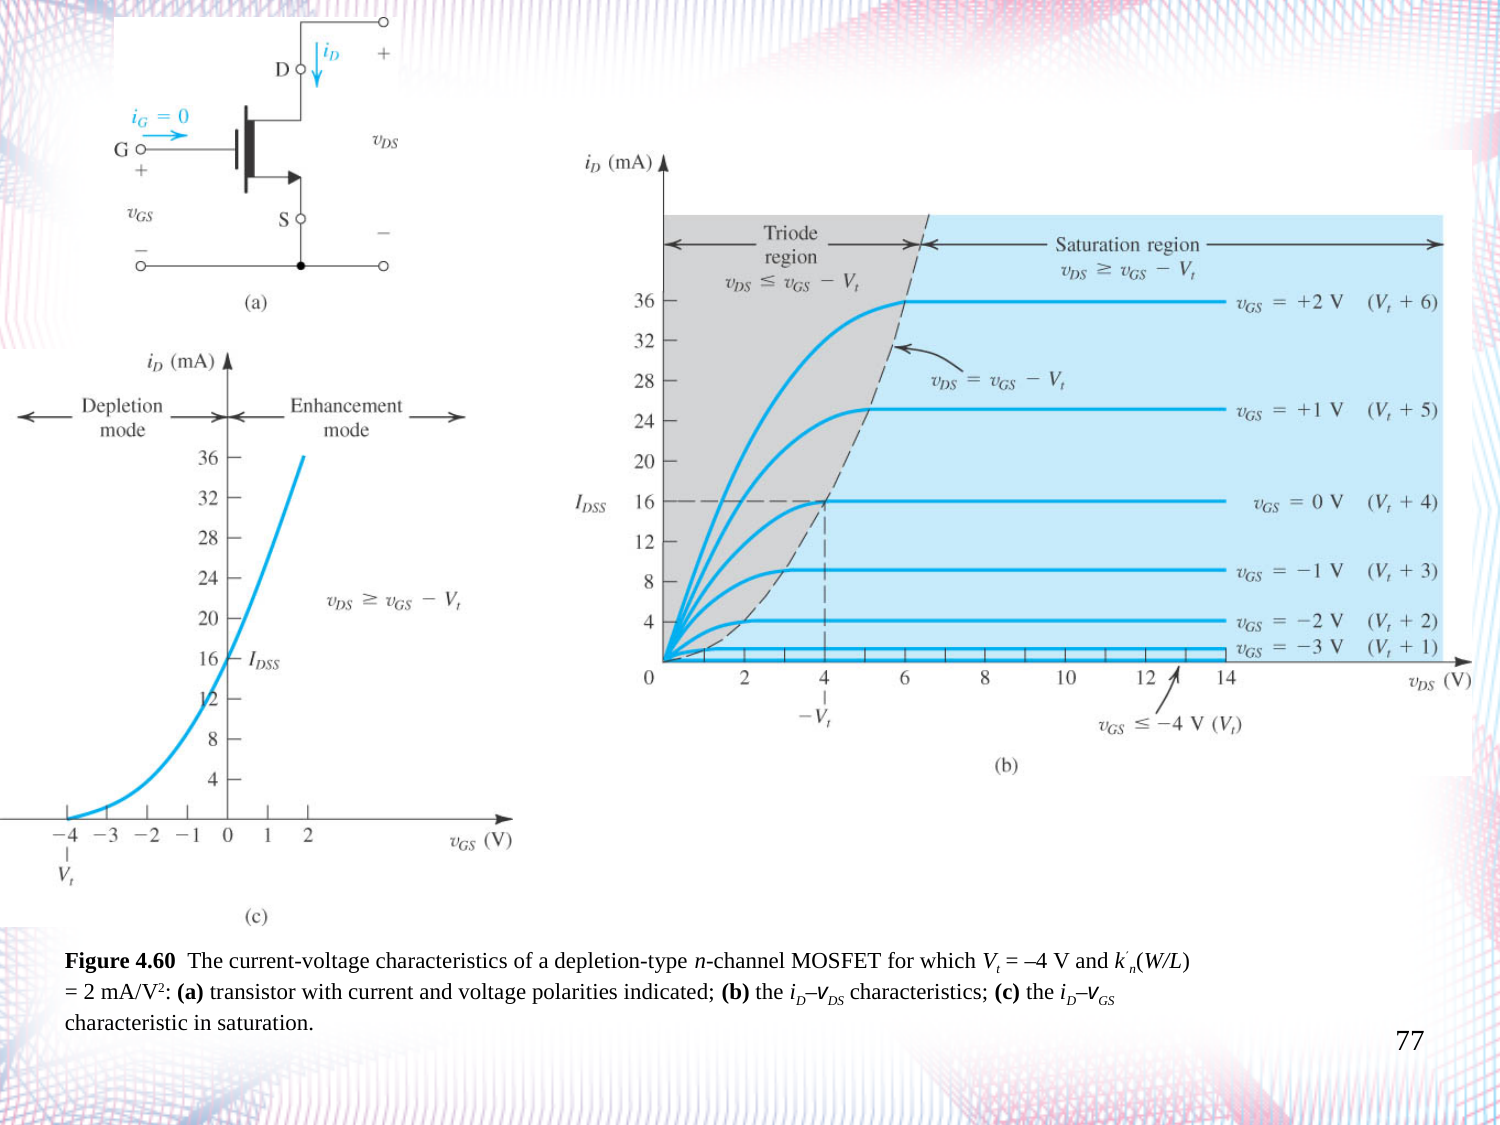

Figure 4.60 The current-voltage characteristics of a depletion-type n-channel MOSFET for which Vt = –4 V and kn(W/L) = 2 mA/V2: (a) transistor with current and voltage polarities indicated; (b) the iD–vDS characteristics; (c) the iD–vGS characteristic in saturation.
77